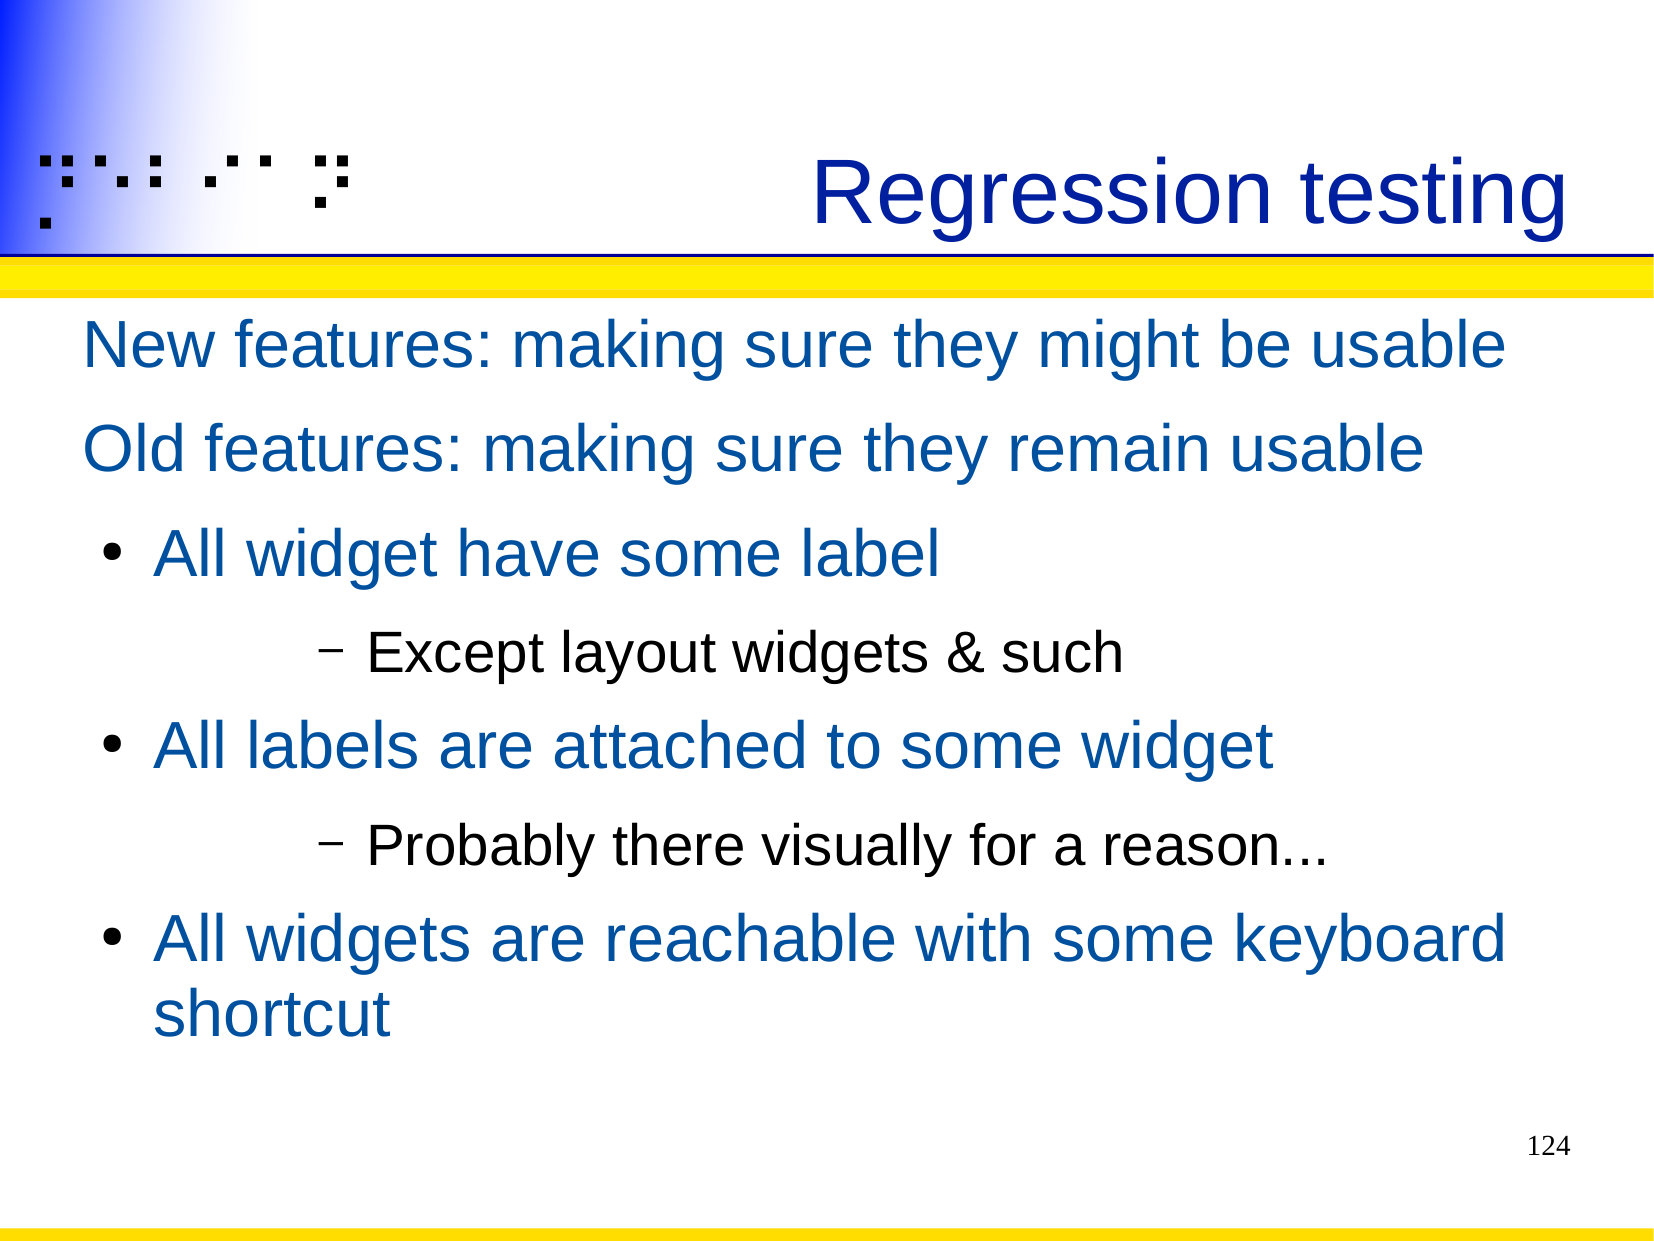

# Regression testing
New features: making sure they might be usable
Old features: making sure they remain usable
All widget have some label
Except layout widgets & such
All labels are attached to some widget
Probably there visually for a reason...
All widgets are reachable with some keyboard shortcut
124